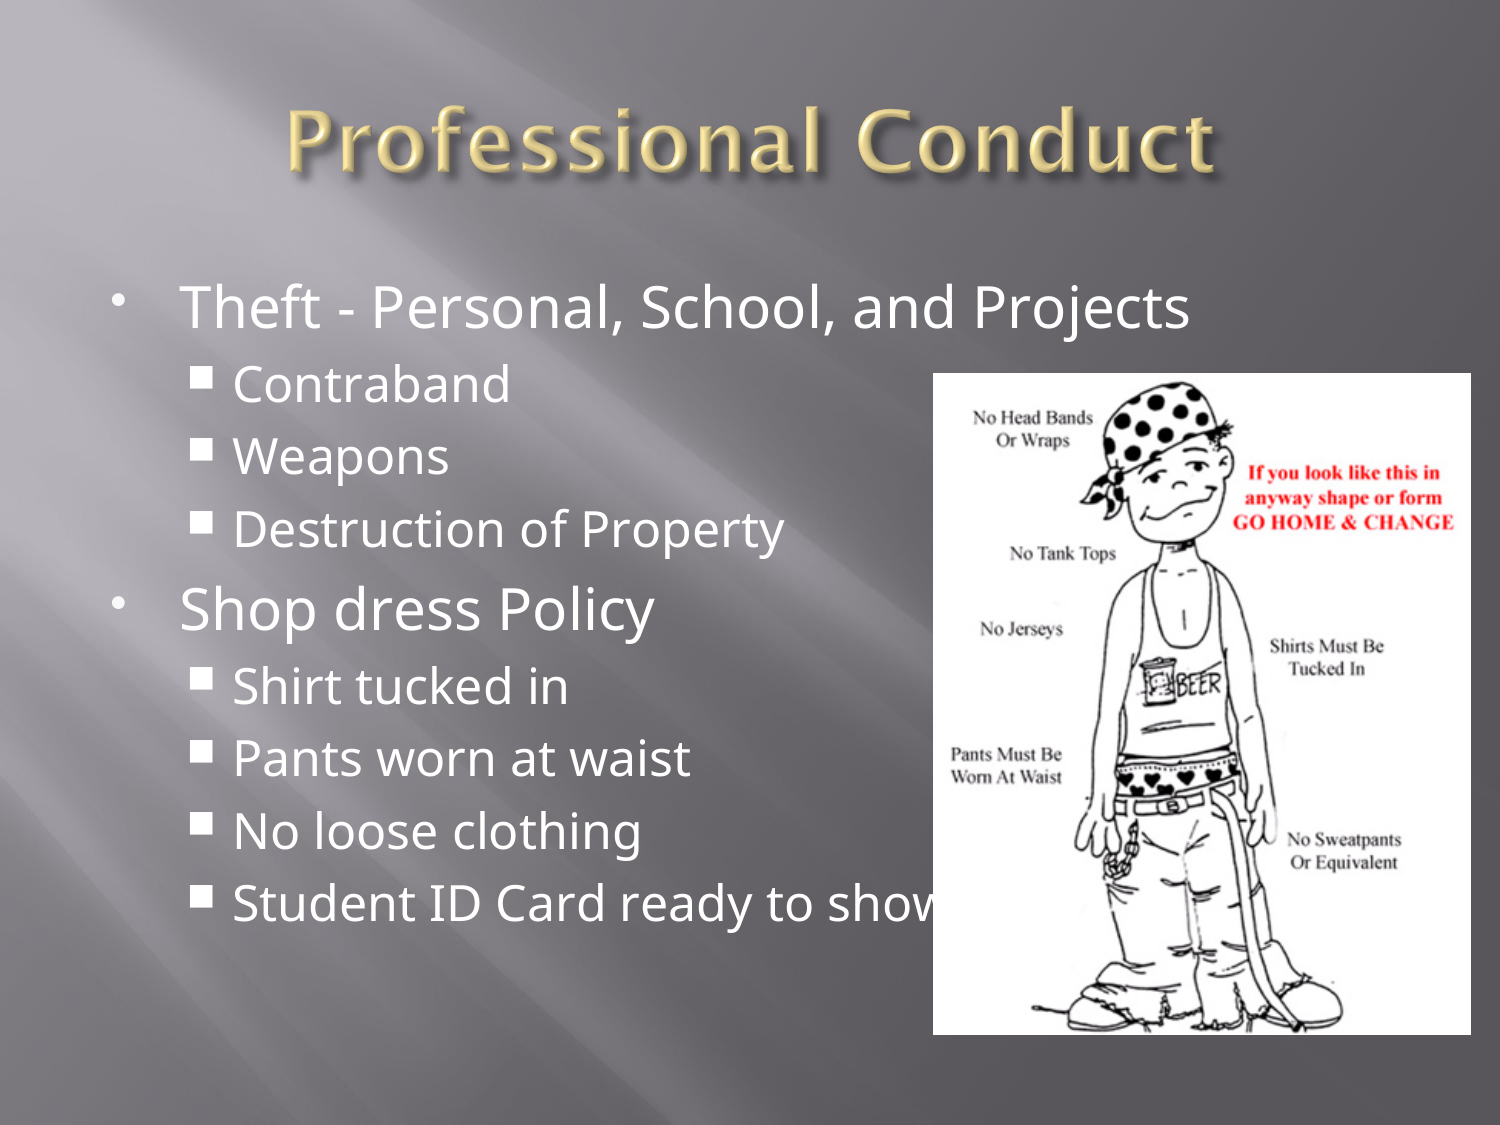

# Theft - Personal, School, and Projects
Contraband
Weapons
Destruction of Property
Shop dress Policy
Shirt tucked in
Pants worn at waist
No loose clothing
Student ID Card ready to show